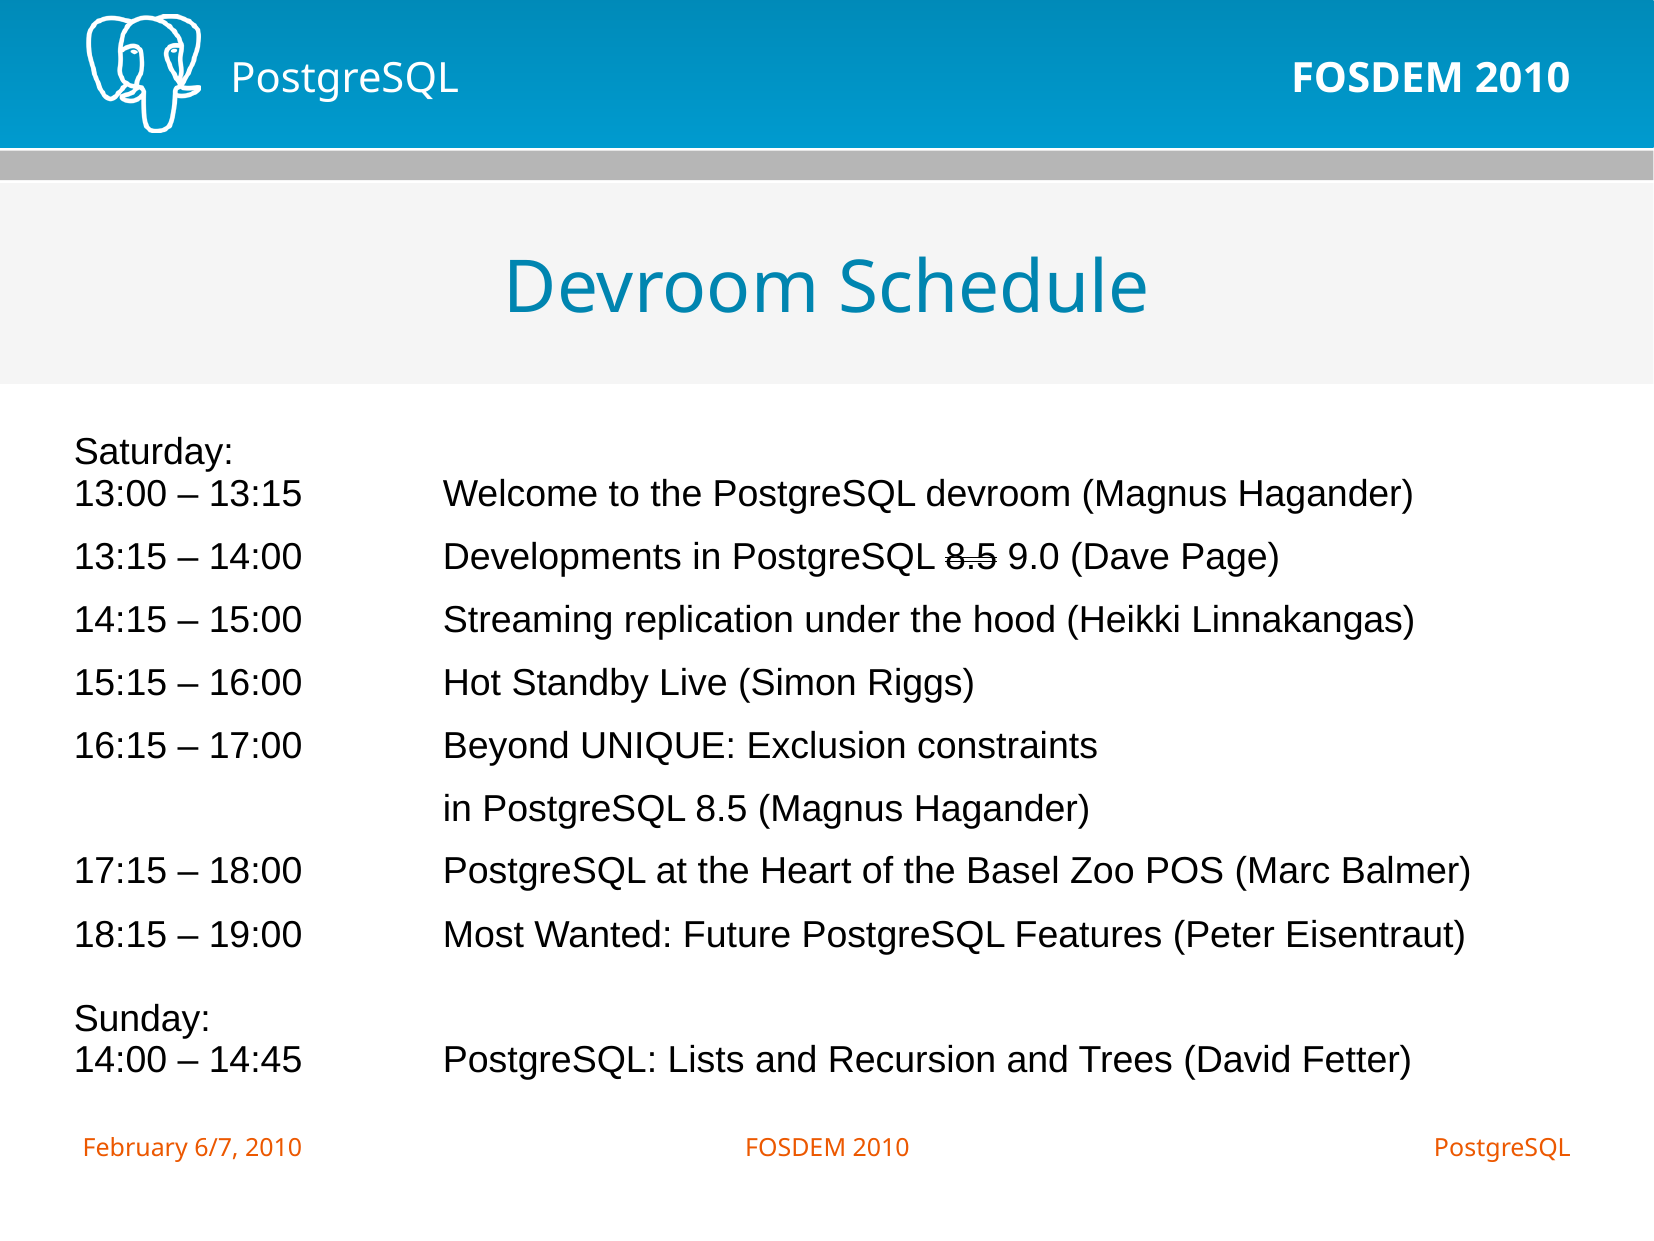

# Devroom Schedule
Saturday:
13:00 – 13:15		Welcome to the PostgreSQL devroom (Magnus Hagander)
13:15 – 14:00		Developments in PostgreSQL 8.5 9.0 (Dave Page)
14:15 – 15:00		Streaming replication under the hood (Heikki Linnakangas)
15:15 – 16:00		Hot Standby Live (Simon Riggs)
16:15 – 17:00		Beyond UNIQUE: Exclusion constraints
					in PostgreSQL 8.5 (Magnus Hagander)
17:15 – 18:00		PostgreSQL at the Heart of the Basel Zoo POS (Marc Balmer)
18:15 – 19:00		Most Wanted: Future PostgreSQL Features (Peter Eisentraut)
Sunday:
14:00 – 14:45		PostgreSQL: Lists and Recursion and Trees (David Fetter)
2